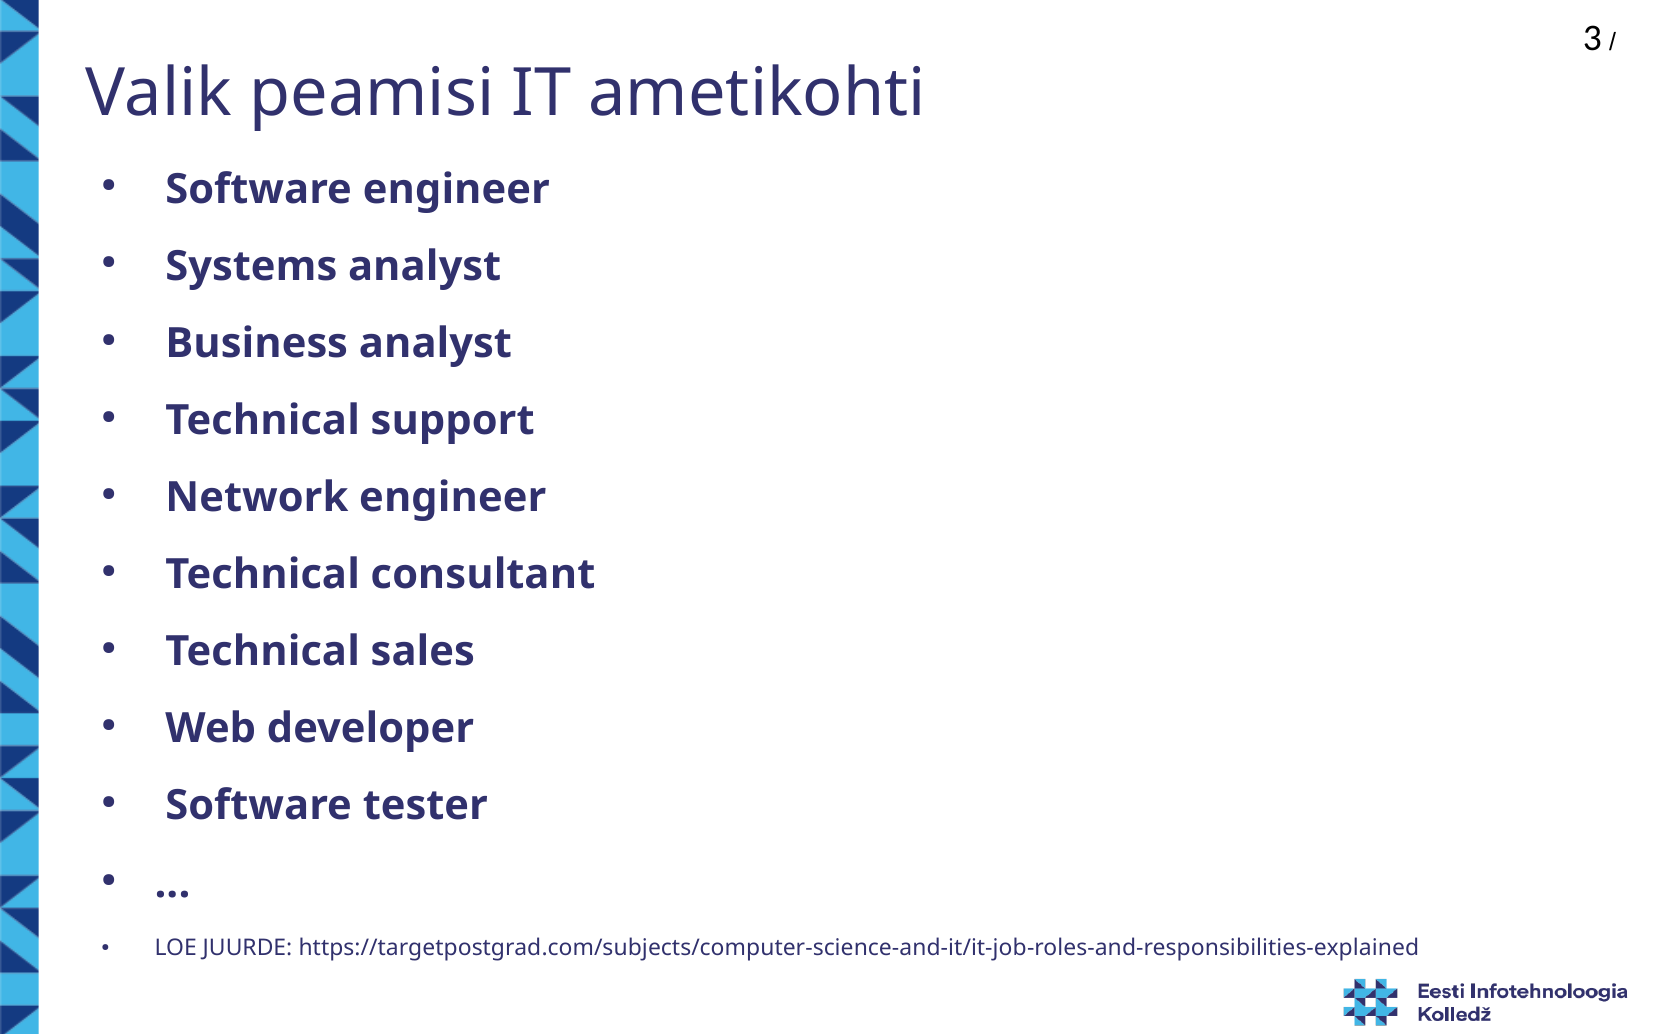

# Valik peamisi IT ametikohti
 Software engineer
 Systems analyst
 Business analyst
 Technical support
 Network engineer
 Technical consultant
 Technical sales
 Web developer
 Software tester
...
LOE JUURDE: https://targetpostgrad.com/subjects/computer-science-and-it/it-job-roles-and-responsibilities-explained